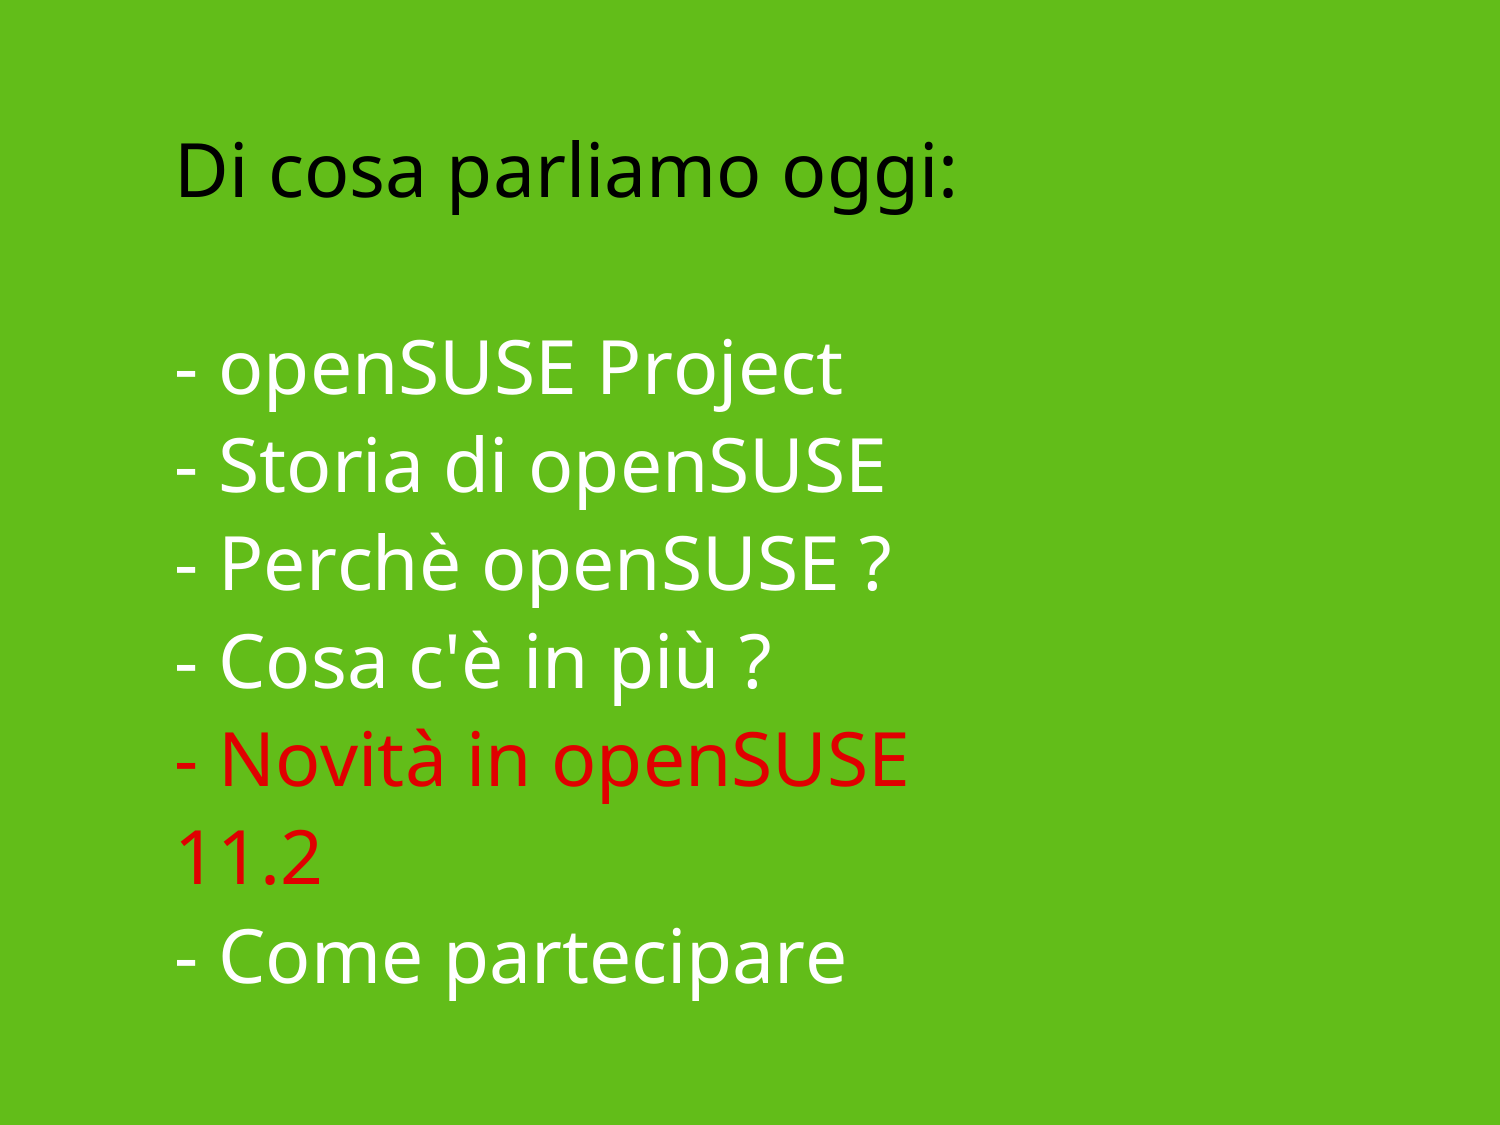

# Di cosa parliamo oggi: - openSUSE Project - Storia di openSUSE - Perchè openSUSE ? - Cosa c'è in più ? - Novità in openSUSE 11.2 - Come partecipare